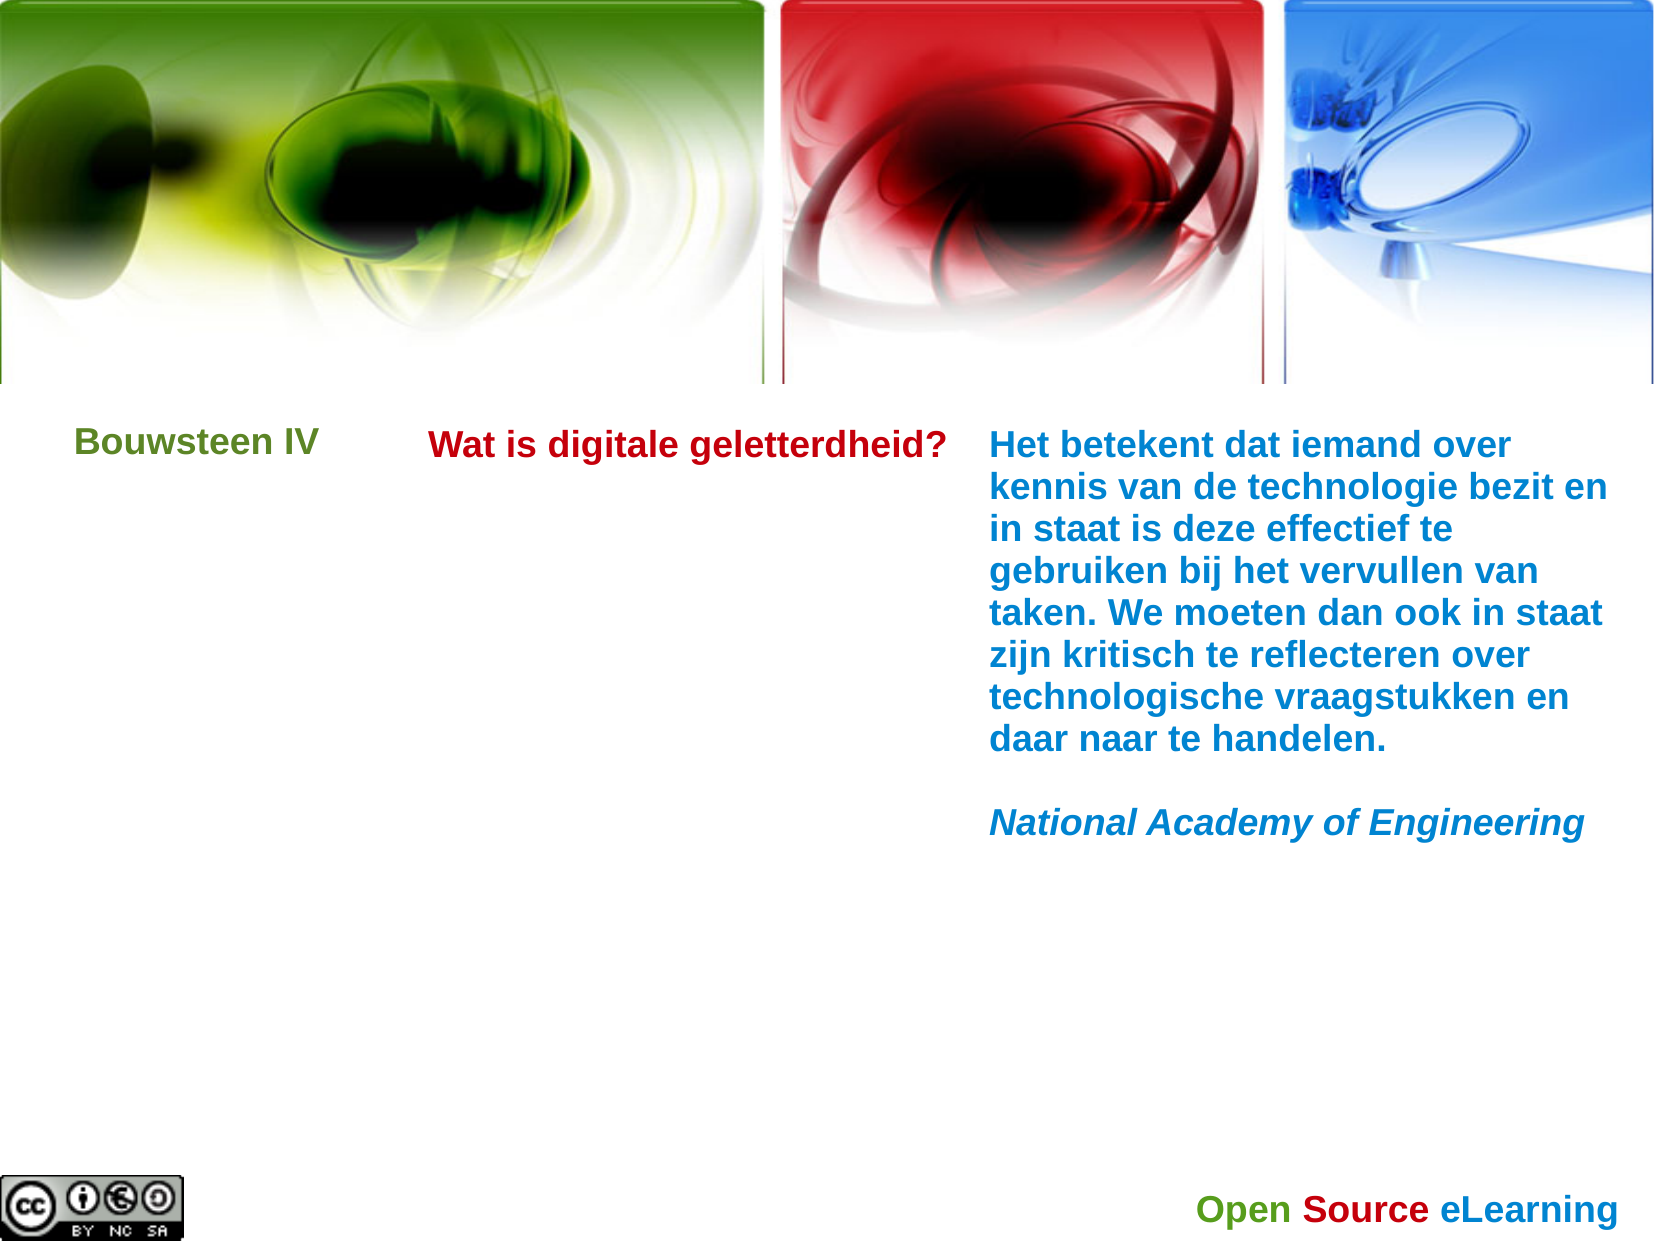

Bouwsteen IV
Wat is digitale geletterdheid?
Het betekent dat iemand over kennis van de technologie bezit en in staat is deze effectief te gebruiken bij het vervullen van taken. We moeten dan ook in staat zijn kritisch te reflecteren over technologische vraagstukken en daar naar te handelen.
National Academy of Engineering
Open Source eLearning